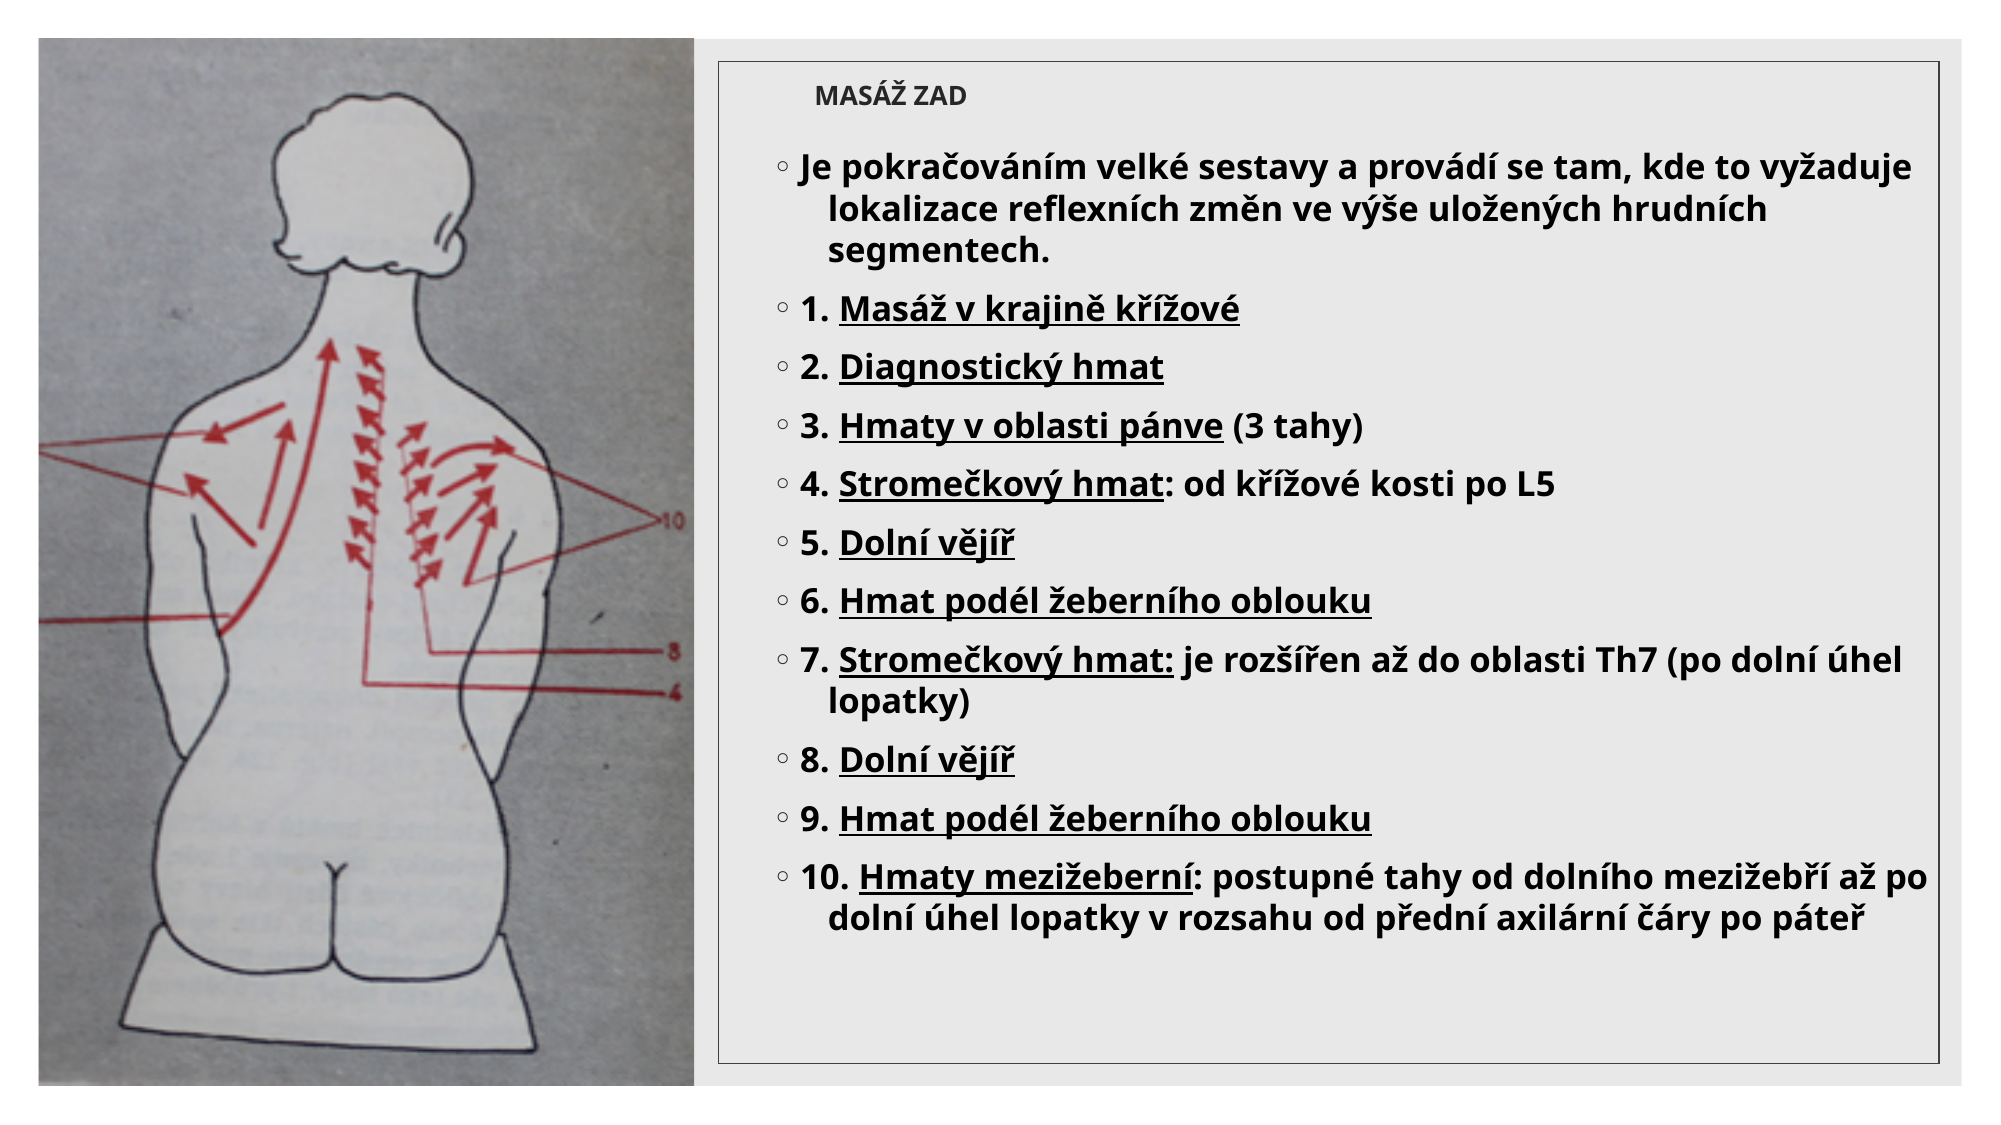

# MASÁŽ ZAD
Je pokračováním velké sestavy a provádí se tam, kde to vyžaduje lokalizace reflexních změn ve výše uložených hrudních segmentech.
1. Masáž v krajině křížové
2. Diagnostický hmat
3. Hmaty v oblasti pánve (3 tahy)
4. Stromečkový hmat: od křížové kosti po L5
5. Dolní vějíř
6. Hmat podél žeberního oblouku
7. Stromečkový hmat: je rozšířen až do oblasti Th7 (po dolní úhel lopatky)
8. Dolní vějíř
9. Hmat podél žeberního oblouku
10. Hmaty mezižeberní: postupné tahy od dolního mezižebří až po dolní úhel lopatky v rozsahu od přední axilární čáry po páteř